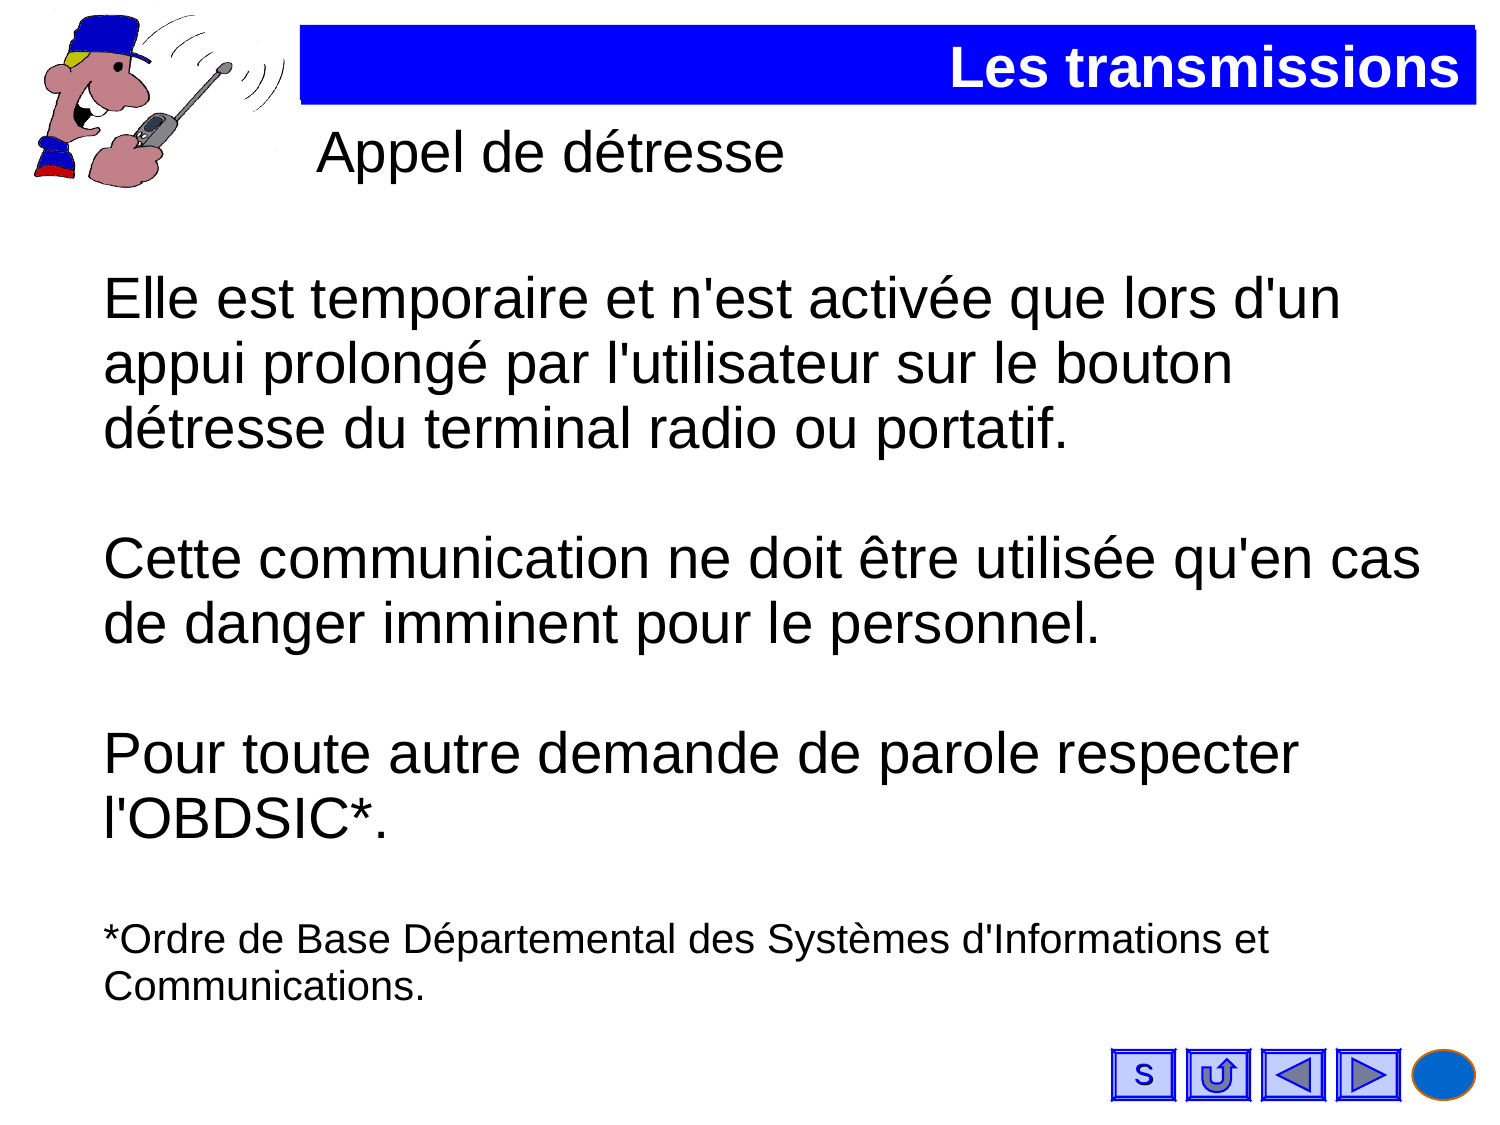

Les transmissions
Appel de détresse
Elle est temporaire et n'est activée que lors d'un appui prolongé par l'utilisateur sur le bouton détresse du terminal radio ou portatif.
Cette communication ne doit être utilisée qu'en cas de danger imminent pour le personnel.
Pour toute autre demande de parole respecter l'OBDSIC*.
*Ordre de Base Départemental des Systèmes d'Informations et Communications.